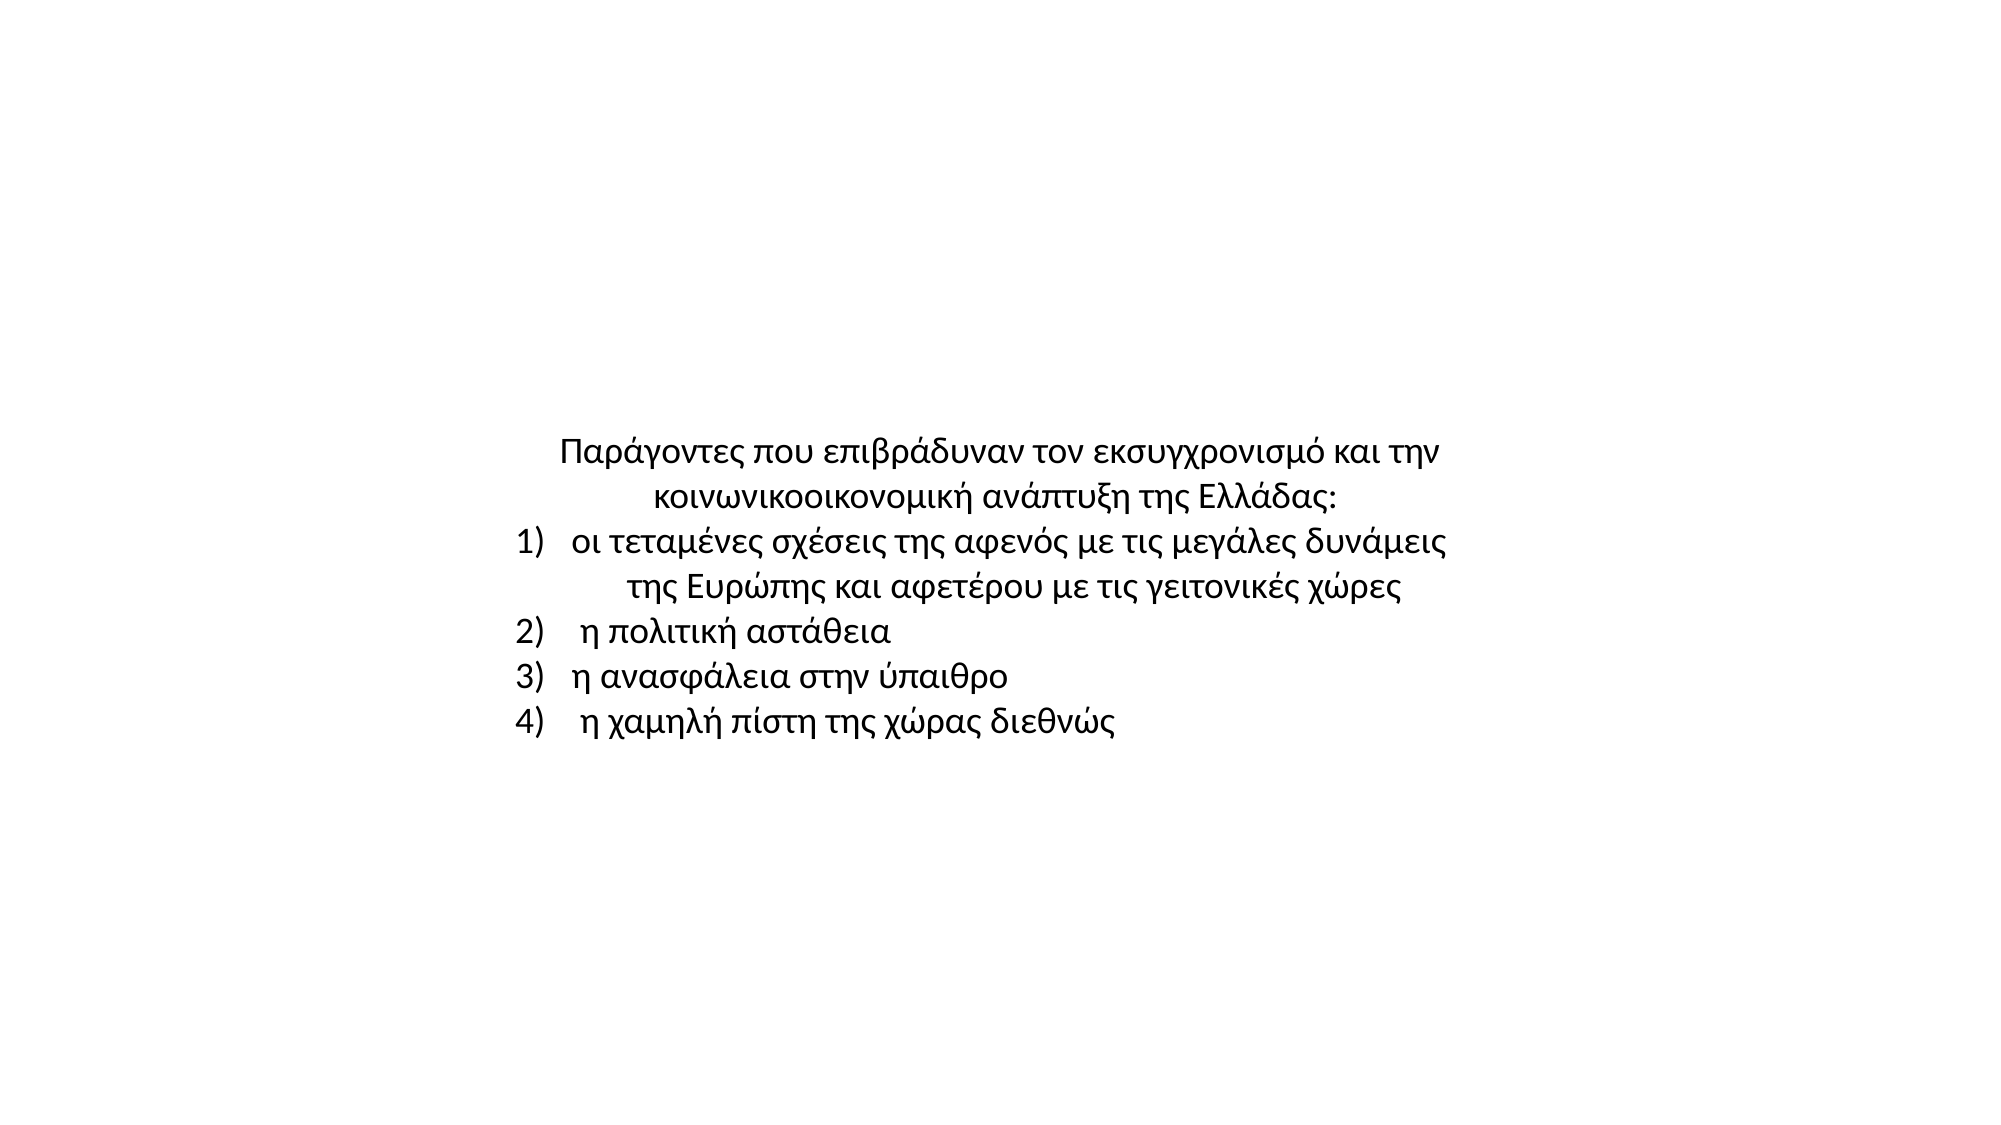

Παράγοντες που επιβράδυναν τον εκσυγχρονισμό και την κοινωνικοοικονομική ανάπτυξη της Ελλάδας:
οι τεταμένες σχέσεις της αφενός με τις μεγάλες δυνάμεις της Ευρώπης και αφετέρου με τις γειτονικές χώρες
 η πολιτική αστάθεια
η ανασφάλεια στην ύπαιθρο
 η χαμηλή πίστη της χώρας διεθνώς